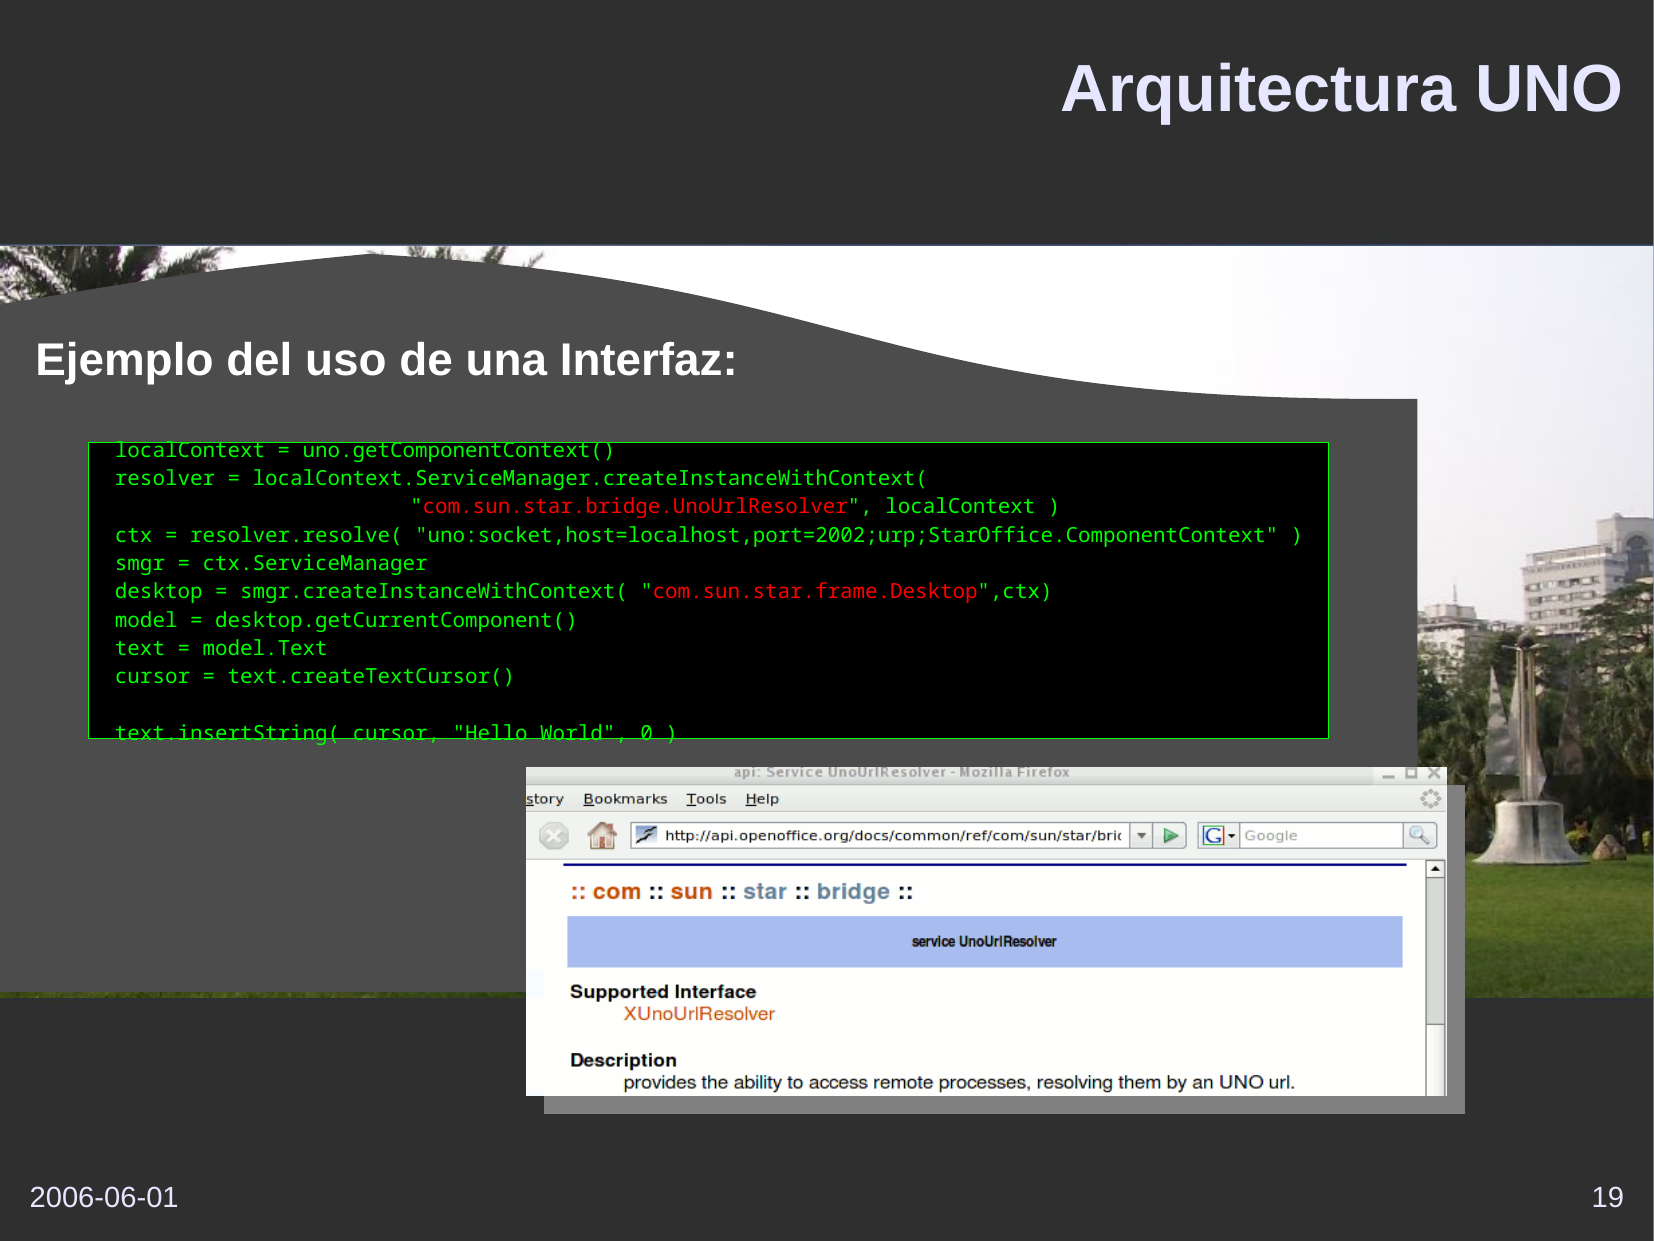

# Arquitectura UNO
Ejemplo del uso de una Interfaz:
localContext = uno.getComponentContext()
resolver = localContext.ServiceManager.createInstanceWithContext(
				"com.sun.star.bridge.UnoUrlResolver", localContext )
ctx = resolver.resolve( "uno:socket,host=localhost,port=2002;urp;StarOffice.ComponentContext" )
smgr = ctx.ServiceManager
desktop = smgr.createInstanceWithContext( "com.sun.star.frame.Desktop",ctx)
model = desktop.getCurrentComponent()
text = model.Text
cursor = text.createTextCursor()
text.insertString( cursor, "Hello World", 0 )
2006-06-01
19